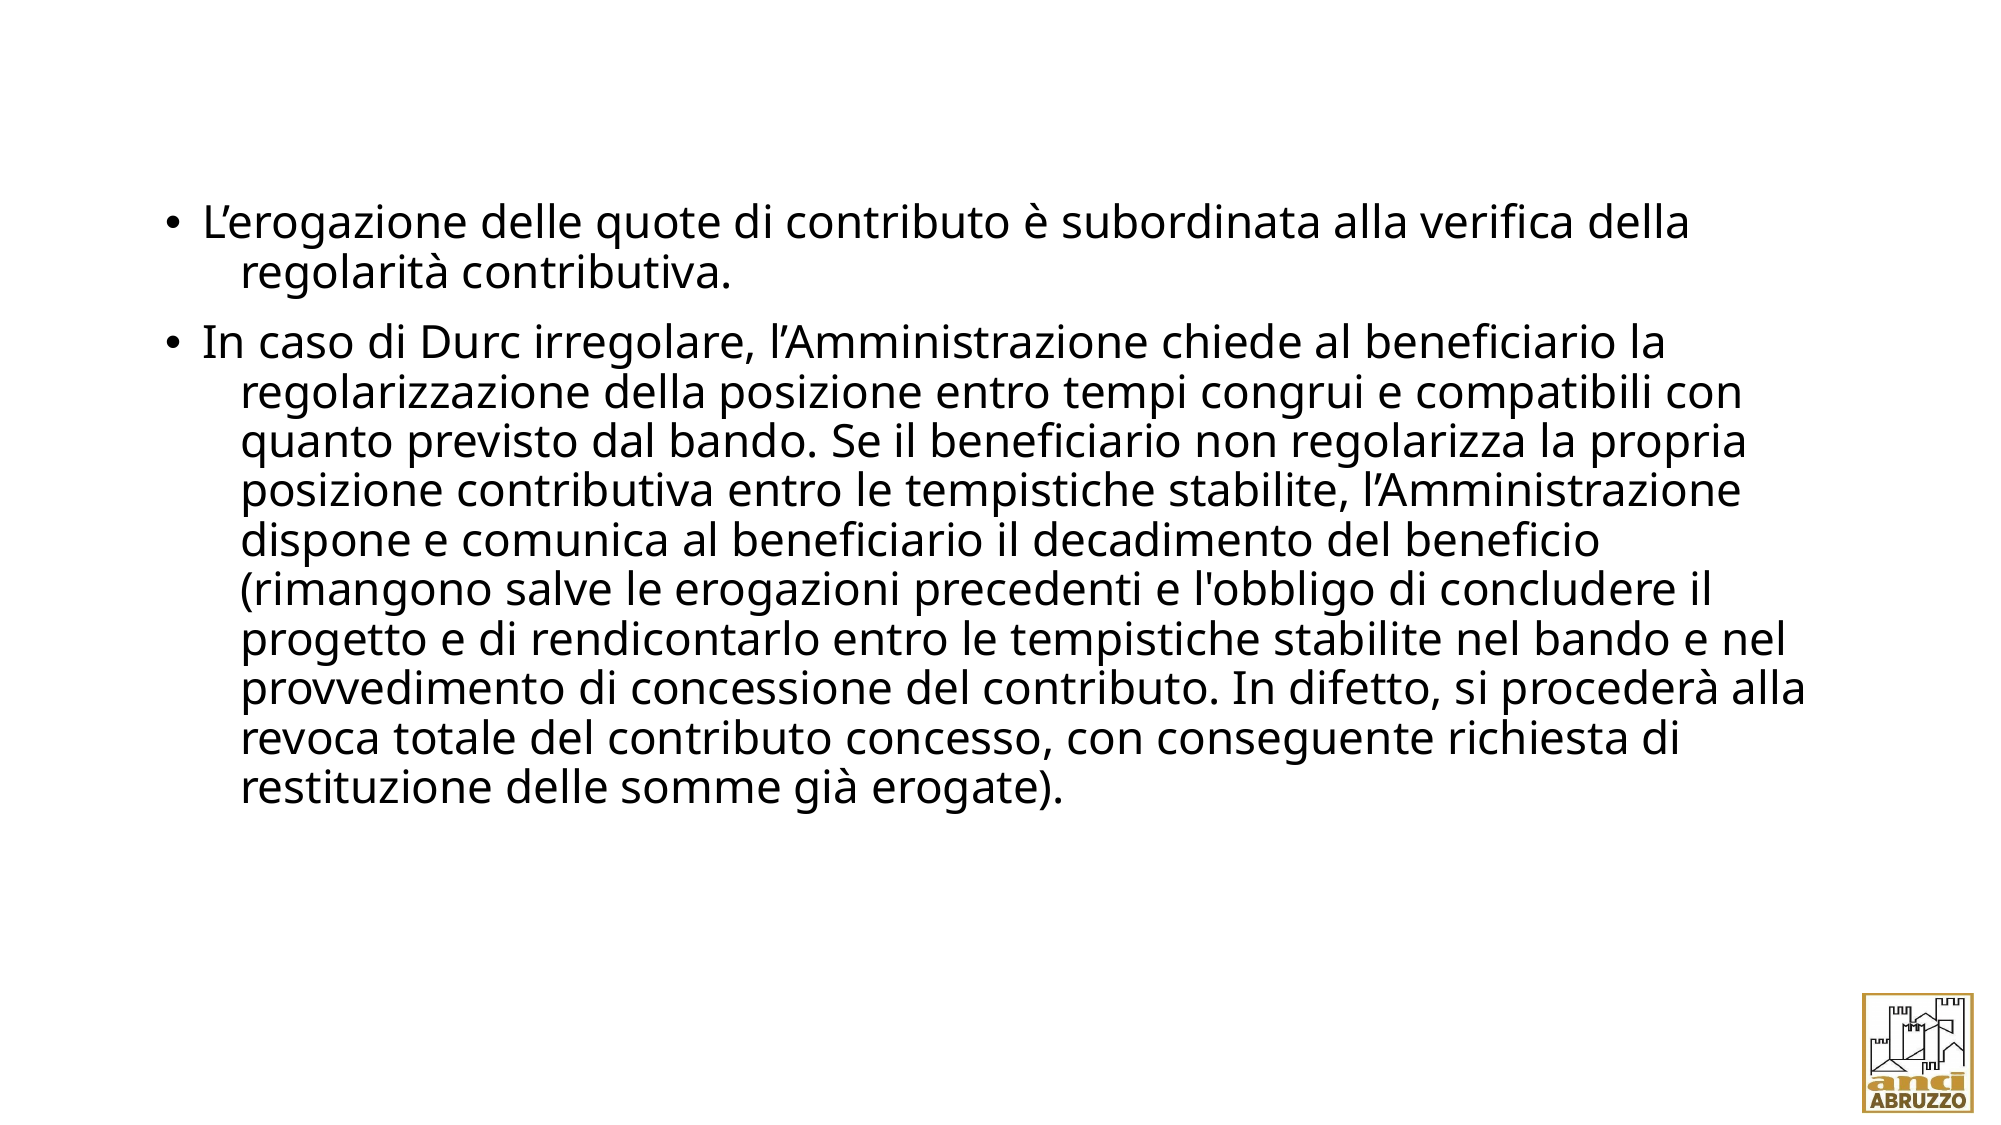

# L’erogazione delle quote di contributo è subordinata alla verifica della regolarità contributiva.
In caso di Durc irregolare, l’Amministrazione chiede al beneficiario la regolarizzazione della posizione entro tempi congrui e compatibili con quanto previsto dal bando. Se il beneficiario non regolarizza la propria posizione contributiva entro le tempistiche stabilite, l’Amministrazione dispone e comunica al beneficiario il decadimento del beneficio (rimangono salve le erogazioni precedenti e l'obbligo di concludere il progetto e di rendicontarlo entro le tempistiche stabilite nel bando e nel provvedimento di concessione del contributo. In difetto, si procederà alla revoca totale del contributo concesso, con conseguente richiesta di restituzione delle somme già erogate).